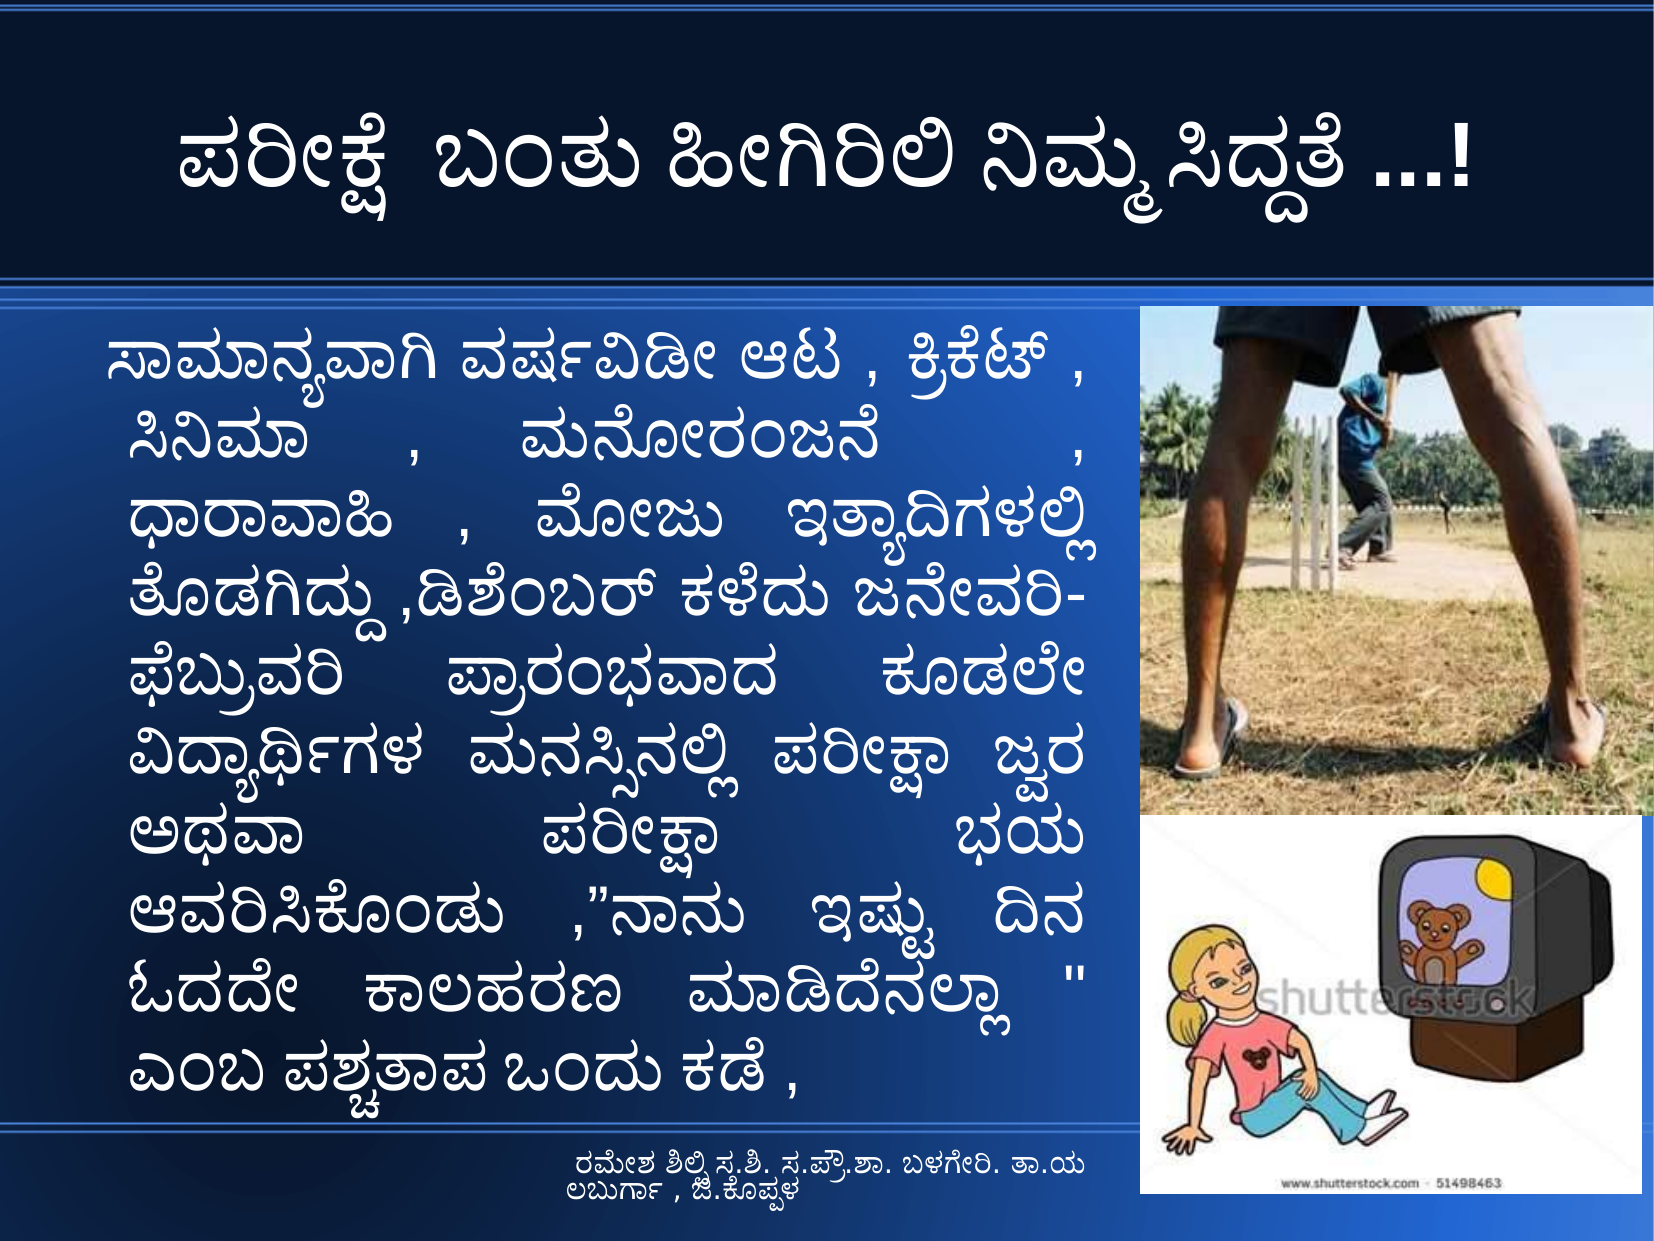

# ಪರೀಕ್ಷೆ ಬಂತು ಹೀಗಿರಿಲಿ ನಿಮ್ಮ ಸಿದ್ದತೆ ...!
 ಸಾಮಾನ್ಯವಾಗಿ ವರ್ಷವಿಡೀ ಆಟ , ಕ್ರಿಕೆಟ್ , ಸಿನಿಮಾ , ಮನೋರಂಜನೆ , ಧಾರಾವಾಹಿ , ಮೋಜು ಇತ್ಯಾದಿಗಳಲ್ಲಿ ತೊಡಗಿದ್ದು ,ಡಿಶೆಂಬರ್ ಕಳೆದು ಜನೇವರಿ-ಫೆಬ್ರುವರಿ ಪ್ರಾರಂಭವಾದ ಕೂಡಲೇ ವಿದ್ಯಾರ್ಥಿಗಳ ಮನಸ್ಸಿನಲ್ಲಿ ಪರೀಕ್ಷಾ ಜ್ವರ ಅಥವಾ ಪರೀಕ್ಷಾ ಭಯ ಆವರಿಸಿಕೊಂಡು ,”ನಾನು ಇಷ್ಟು ದಿನ ಓದದೇ ಕಾಲಹರಣ ಮಾಡಿದೆನಲ್ಲಾ " ಎಂಬ ಪಶ್ಚತಾಪ ಒಂದು ಕಡೆ ,
 ರಮೇಶ ಶಿಲ್ಪಿ ಸ.ಶಿ. ಸ.ಪ್ರೌ.ಶಾ. ಬಳಗೇರಿ. ತಾ.ಯಲಬುರ್ಗಾ , ಜಿ.ಕೊಪ್ಪಳ